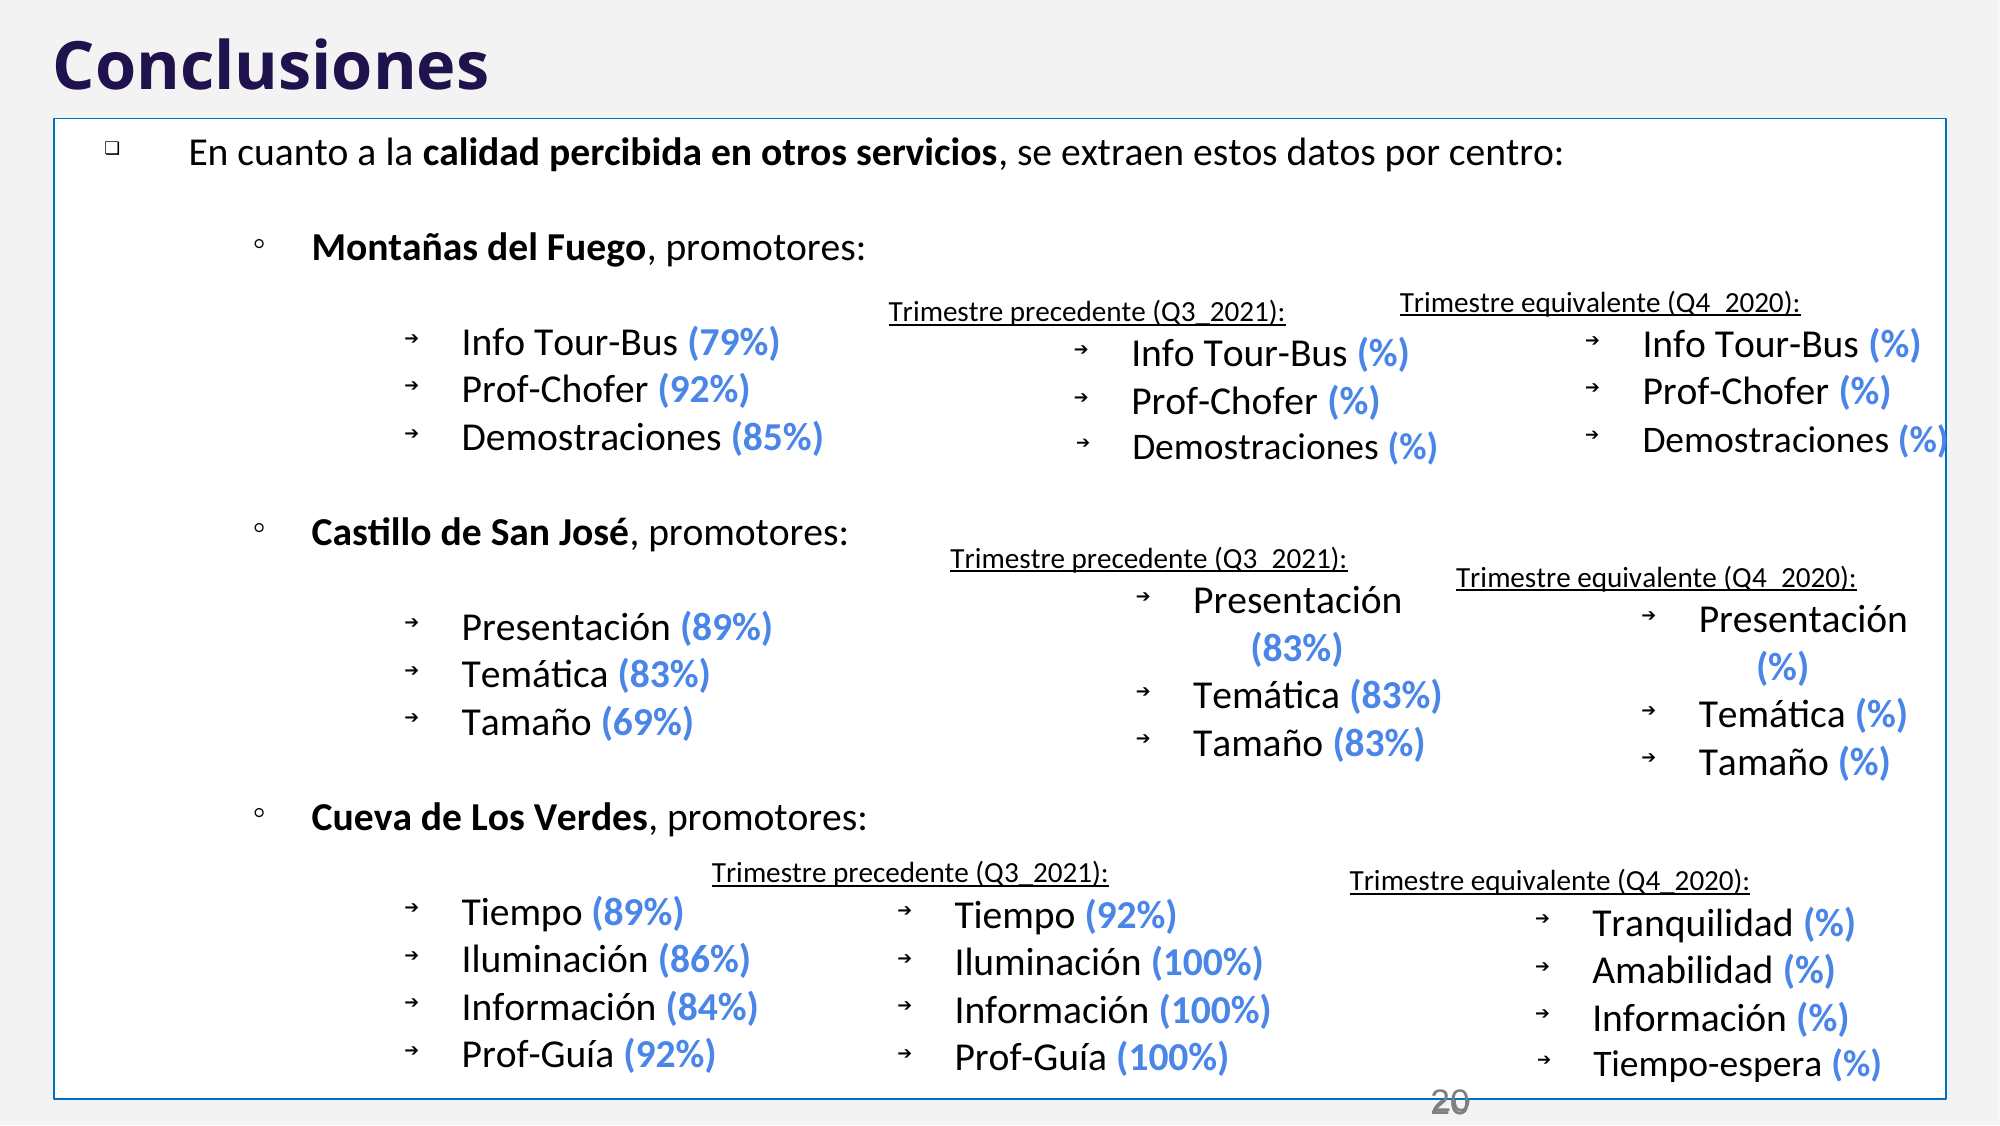

Conclusiones
 En cuanto a la calidad percibida en otros servicios, se extraen estos datos por centro:
Montañas del Fuego, promotores:
Info Tour-Bus (79%)
Prof-Chofer (92%)
Demostraciones (85%)
Castillo de San José, promotores:
Presentación (89%)
Temática (83%)
Tamaño (69%)
Cueva de Los Verdes, promotores:
Tiempo (89%)
Iluminación (86%)
Información (84%)
Prof-Guía (92%)
Trimestre equivalente (Q4_2020):
Info Tour-Bus (%)
Prof-Chofer (%)
Demostraciones (%)
Trimestre precedente (Q3_2021):
Info Tour-Bus (%)
Prof-Chofer (%)
Demostraciones (%)
Trimestre precedente (Q3_2021):
Presentación (83%)
Temática (83%)
Tamaño (83%)
Trimestre equivalente (Q4_2020):
Presentación (%)
Temática (%)
Tamaño (%)
Trimestre precedente (Q3_2021):
Tiempo (92%)
Iluminación (100%)
Información (100%)
Prof-Guía (100%)
Trimestre equivalente (Q4_2020):
Tranquilidad (%)
Amabilidad (%)
Información (%)
Tiempo-espera (%)